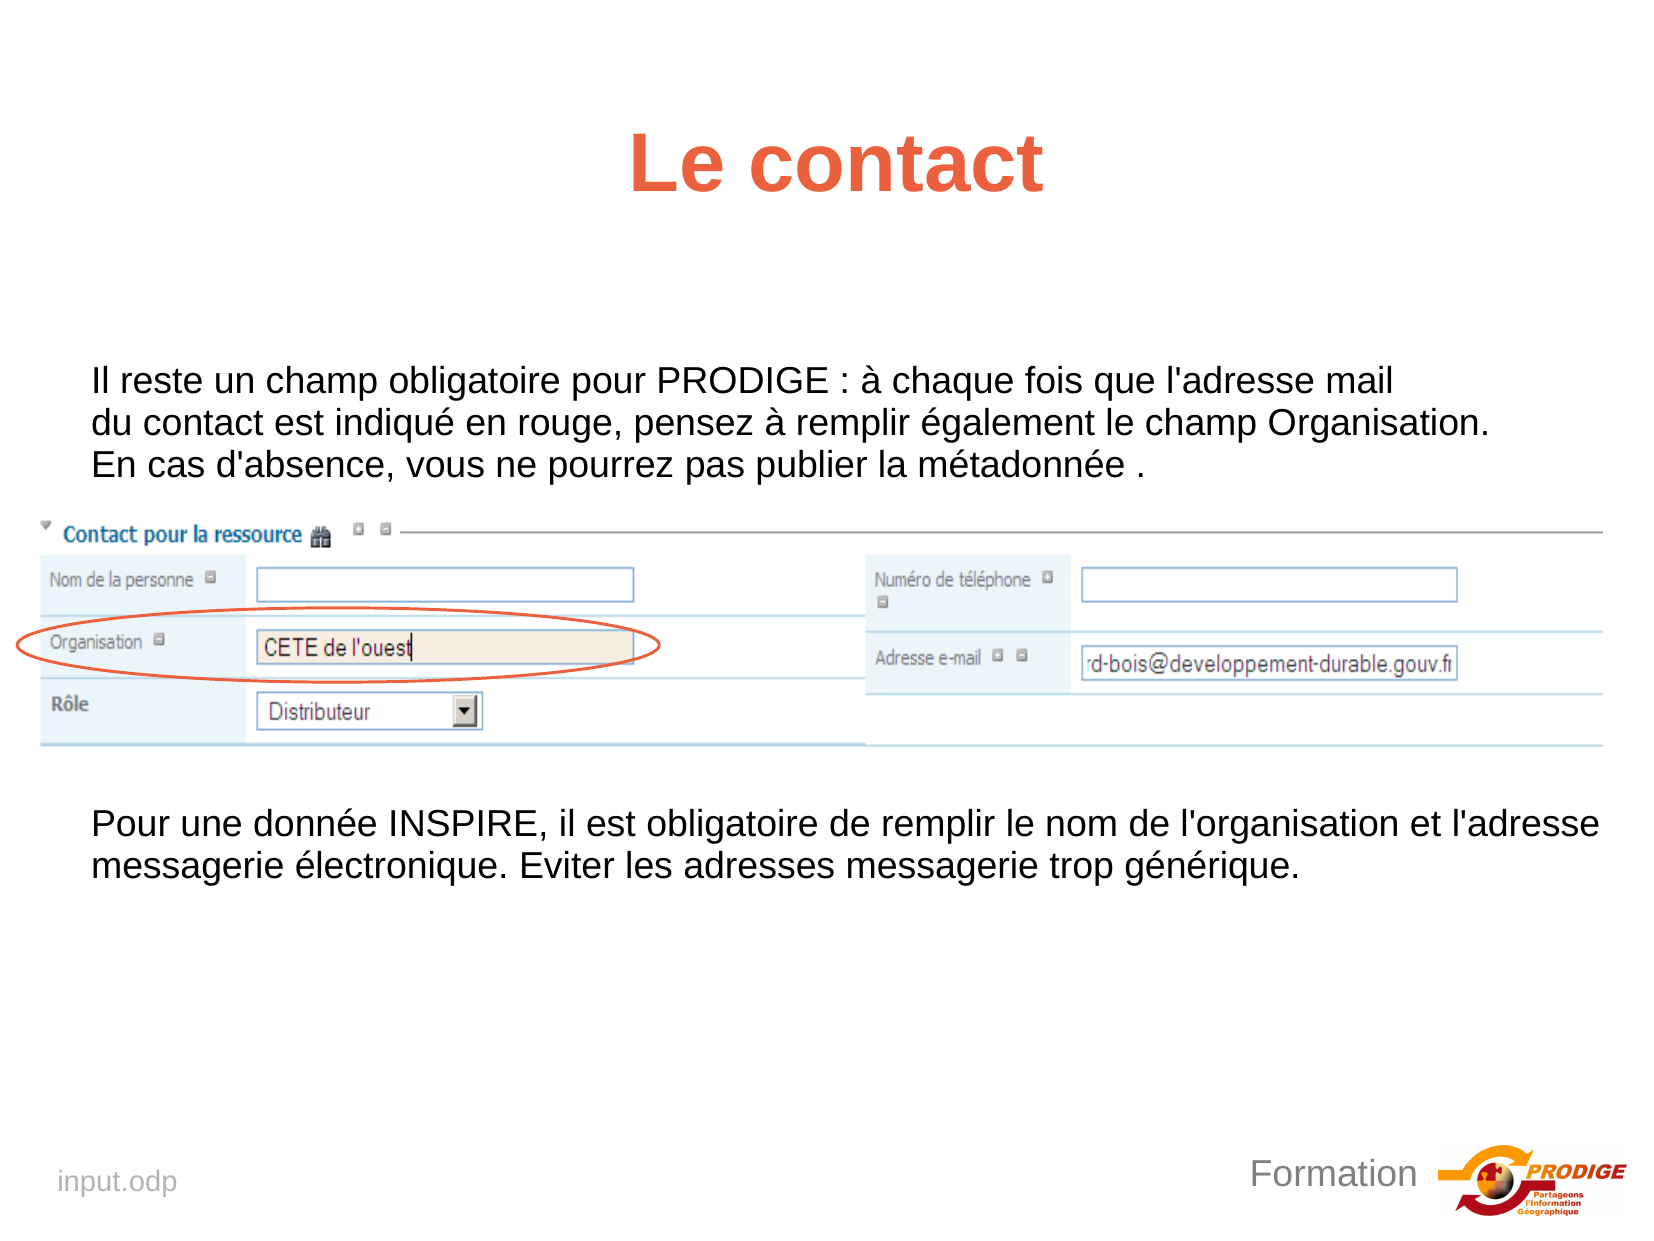

# Le contact
Il reste un champ obligatoire pour PRODIGE : à chaque fois que l'adresse mail
du contact est indiqué en rouge, pensez à remplir également le champ Organisation.
En cas d'absence, vous ne pourrez pas publier la métadonnée .
Pour une donnée INSPIRE, il est obligatoire de remplir le nom de l'organisation et l'adresse
messagerie électronique. Eviter les adresses messagerie trop générique.